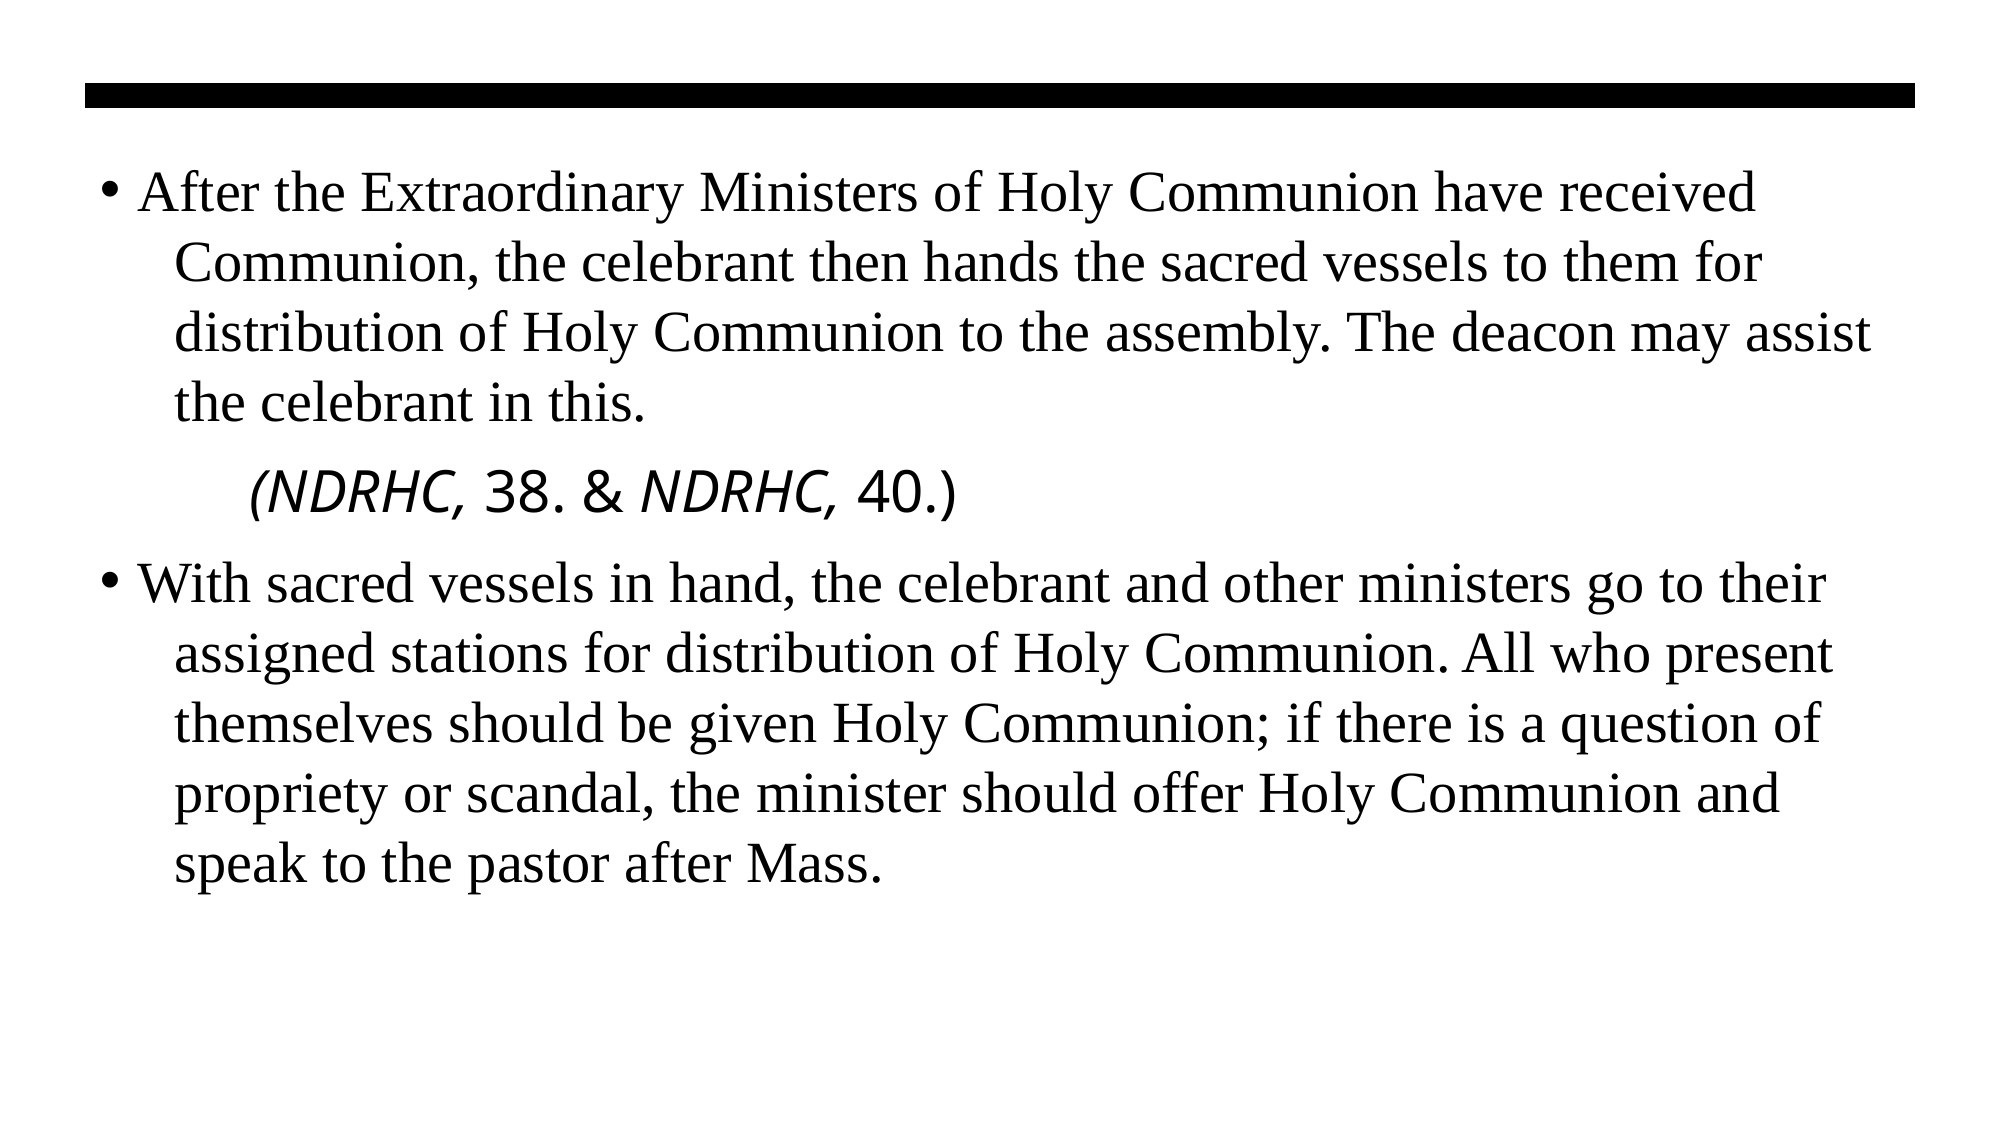

# After the Extraordinary Ministers of Holy Communion have received Communion, the celebrant then hands the sacred vessels to them for distribution of Holy Communion to the assembly. The deacon may assist the celebrant in this.
		(NDRHC, 38. & NDRHC, 40.)
With sacred vessels in hand, the celebrant and other ministers go to their assigned stations for distribution of Holy Communion. All who present themselves should be given Holy Communion; if there is a question of propriety or scandal, the minister should offer Holy Communion and speak to the pastor after Mass.